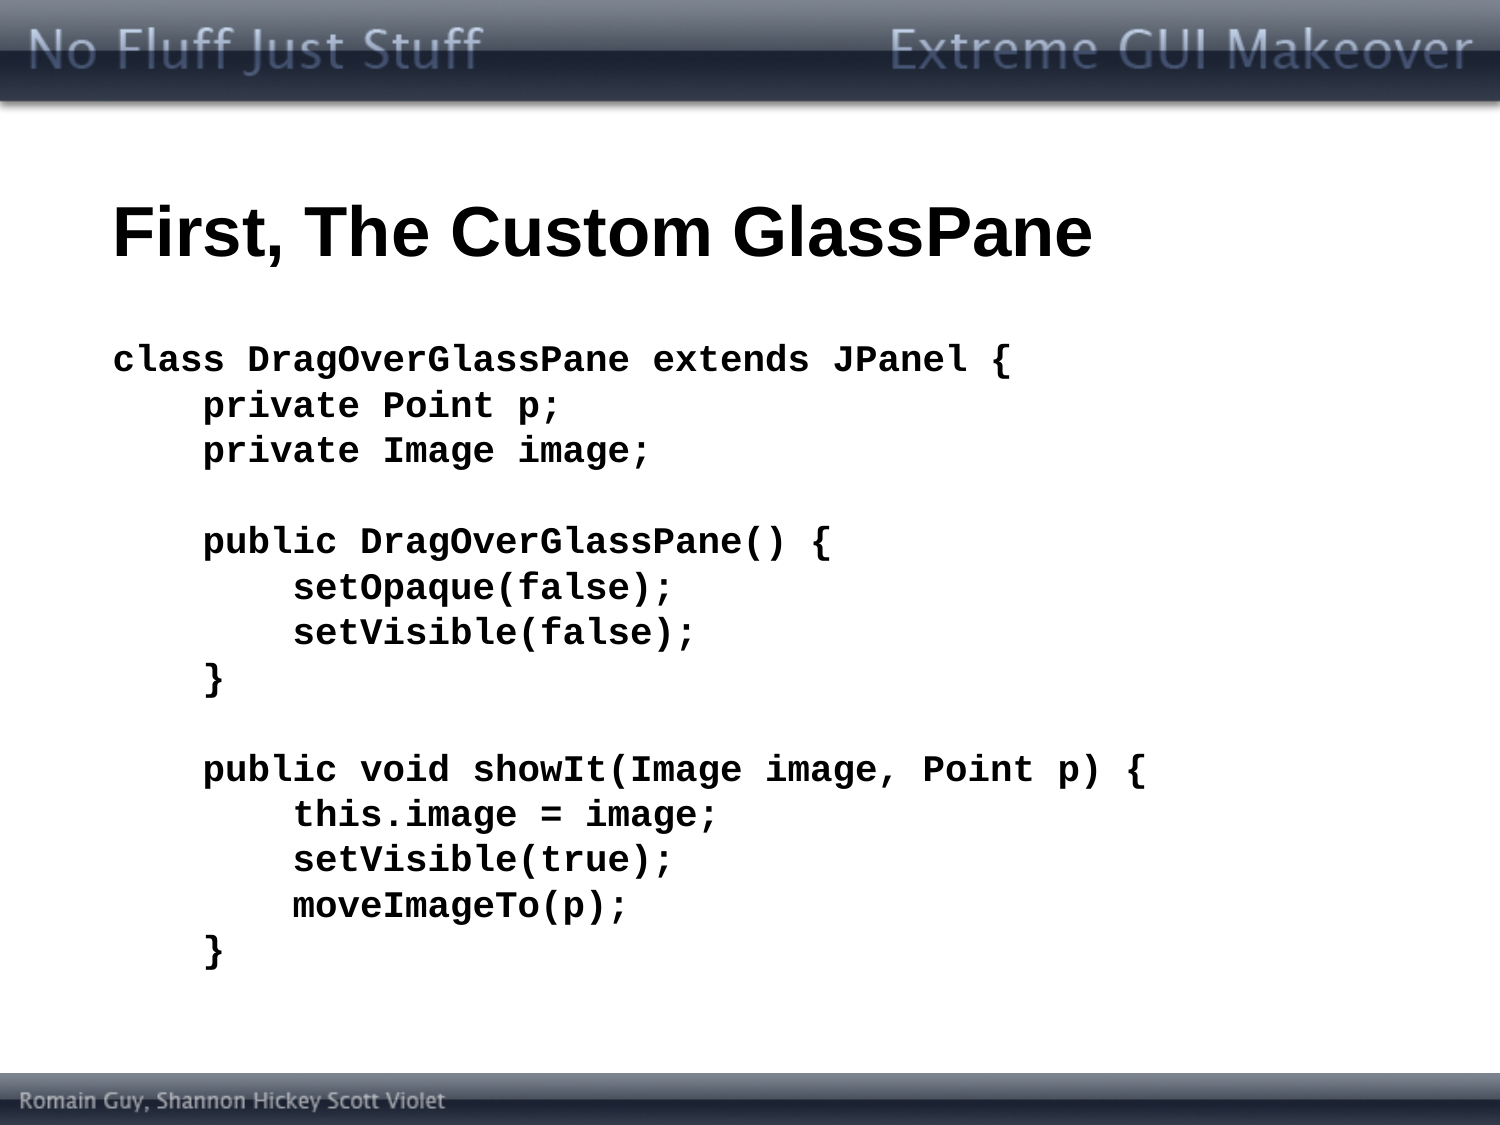

# First, The Custom GlassPane
class DragOverGlassPane extends JPanel {
 private Point p;
 private Image image;
 public DragOverGlassPane() {
 setOpaque(false);
 setVisible(false);
 }
 public void showIt(Image image, Point p) {
 this.image = image;
 setVisible(true);
 moveImageTo(p);
 }